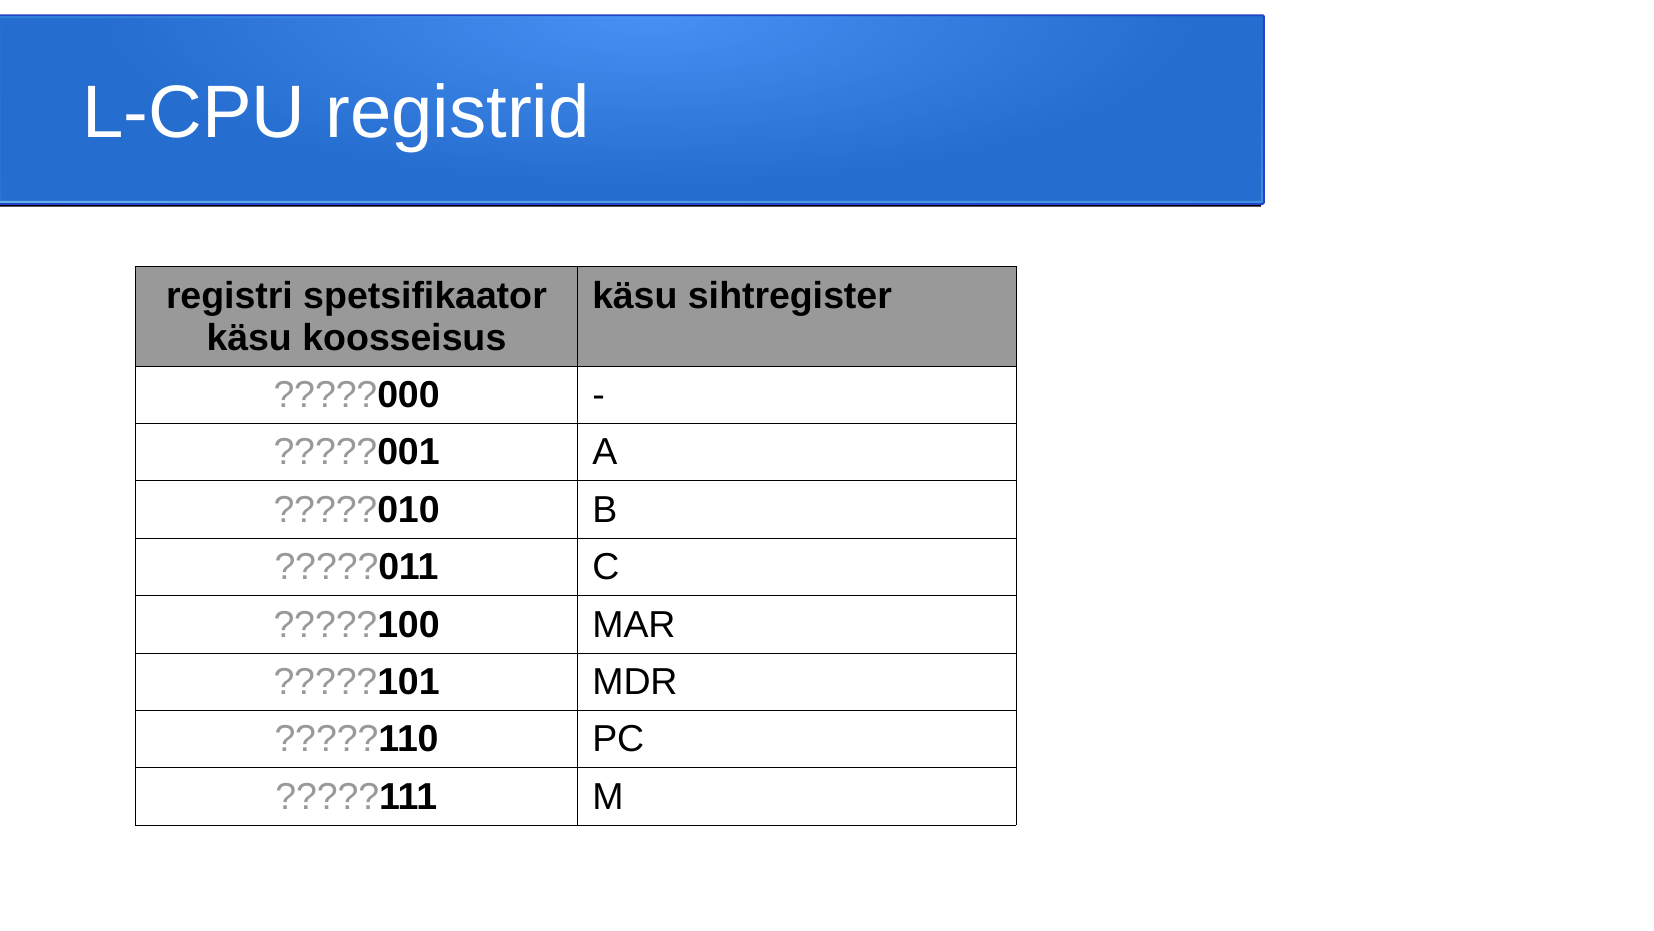

# L-CPU registrid
| registri spetsifikaator käsu koosseisus | käsu sihtregister |
| --- | --- |
| ?????000 | - |
| ?????001 | A |
| ?????010 | B |
| ?????011 | C |
| ?????100 | MAR |
| ?????101 | MDR |
| ?????110 | PC |
| ?????111 | M |